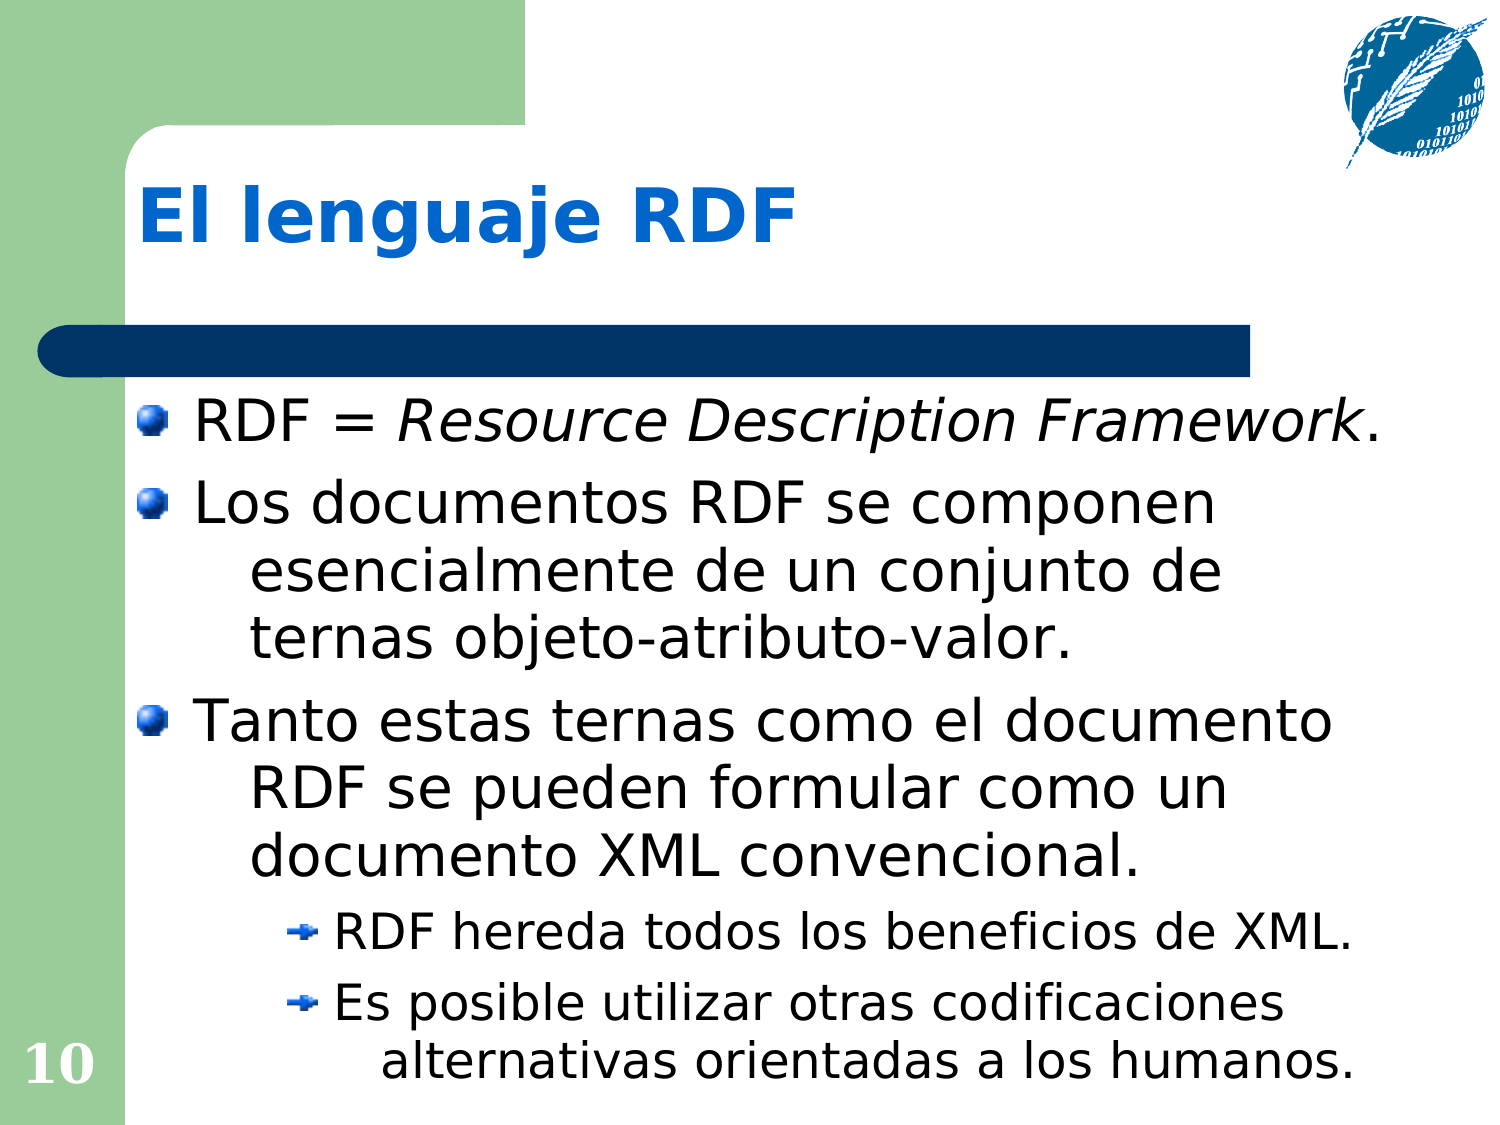

# El lenguaje RDF
RDF = Resource Description Framework.
Los documentos RDF se componen esencialmente de un conjunto de ternas objeto-atributo-valor.
Tanto estas ternas como el documento RDF se pueden formular como un documento XML convencional.
RDF hereda todos los beneficios de XML.
Es posible utilizar otras codificaciones alternativas orientadas a los humanos.
10